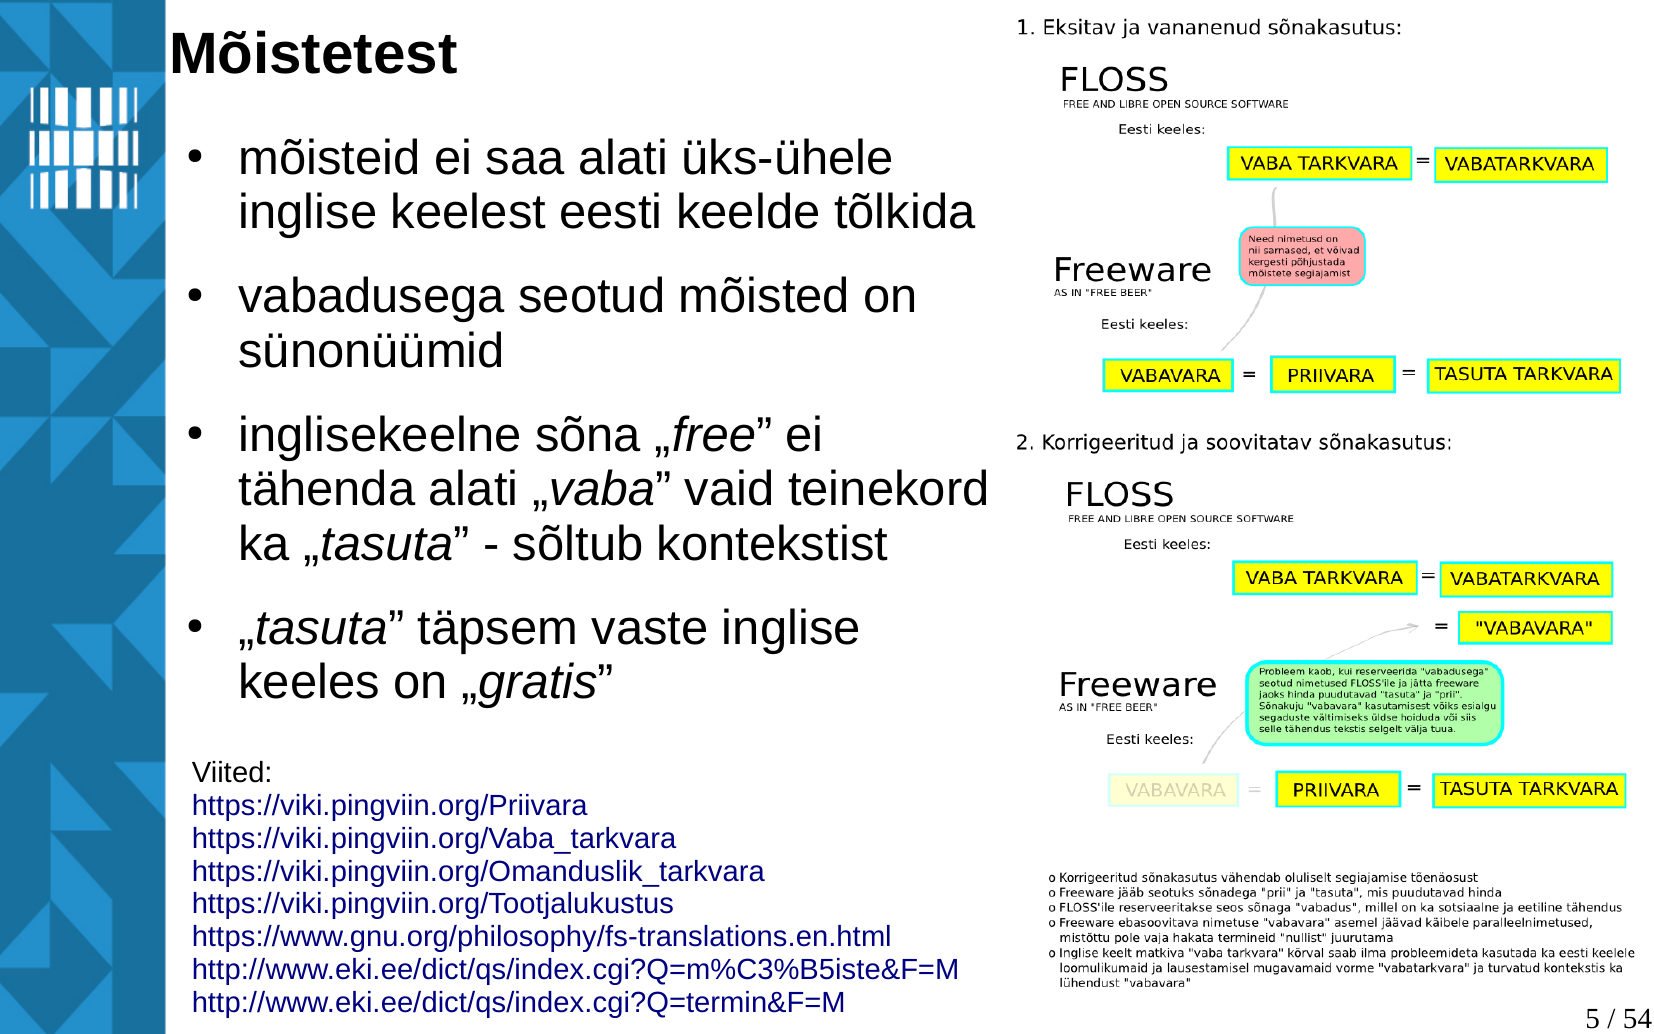

# Mõistetest
mõisteid ei saa alati üks-ühele inglise keelest eesti keelde tõlkida
vabadusega seotud mõisted on sünonüümid
inglisekeelne sõna „free” ei tähenda alati „vaba” vaid teinekord ka „tasuta” - sõltub kontekstist
„tasuta” täpsem vaste inglise keeles on „gratis”
Viited:
https://viki.pingviin.org/Priivara
https://viki.pingviin.org/Vaba_tarkvara
https://viki.pingviin.org/Omanduslik_tarkvara
https://viki.pingviin.org/Tootjalukustus
https://www.gnu.org/philosophy/fs-translations.en.html
http://www.eki.ee/dict/qs/index.cgi?Q=m%C3%B5iste&F=M
http://www.eki.ee/dict/qs/index.cgi?Q=termin&F=M
5